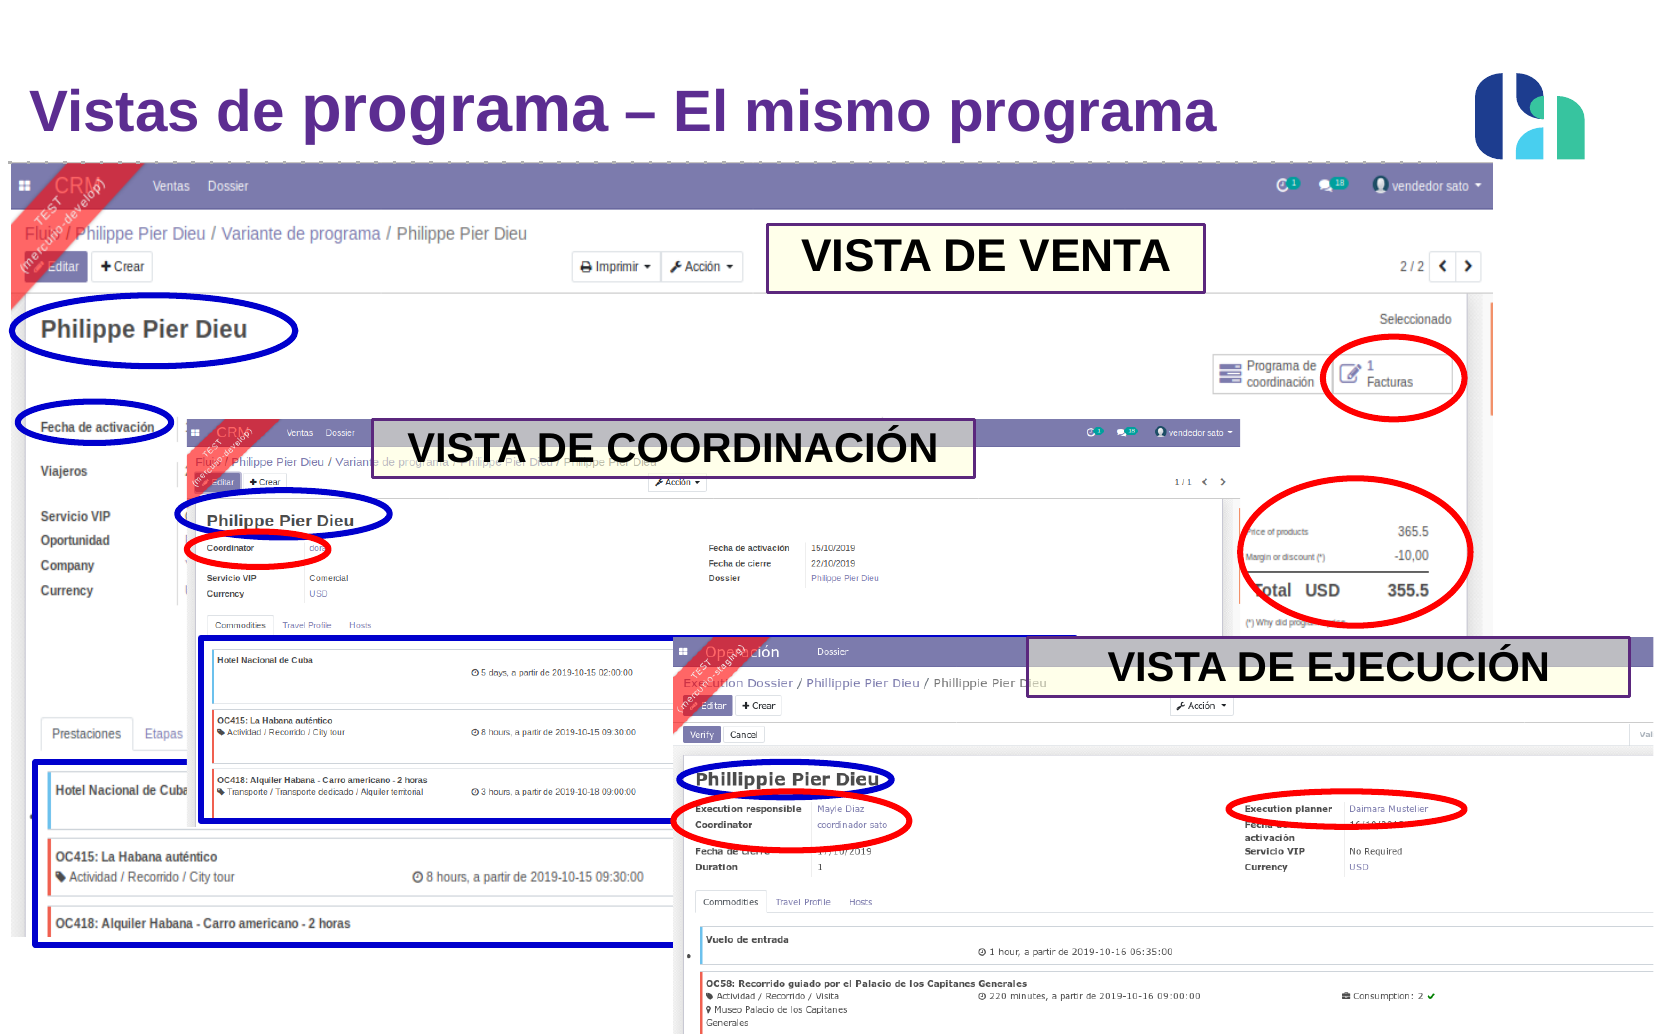

Vistas de programa – El mismo programa
VISTA DE VENTA
VISTA DE COORDINACIÓN
VISTA DE EJECUCIÓN
5